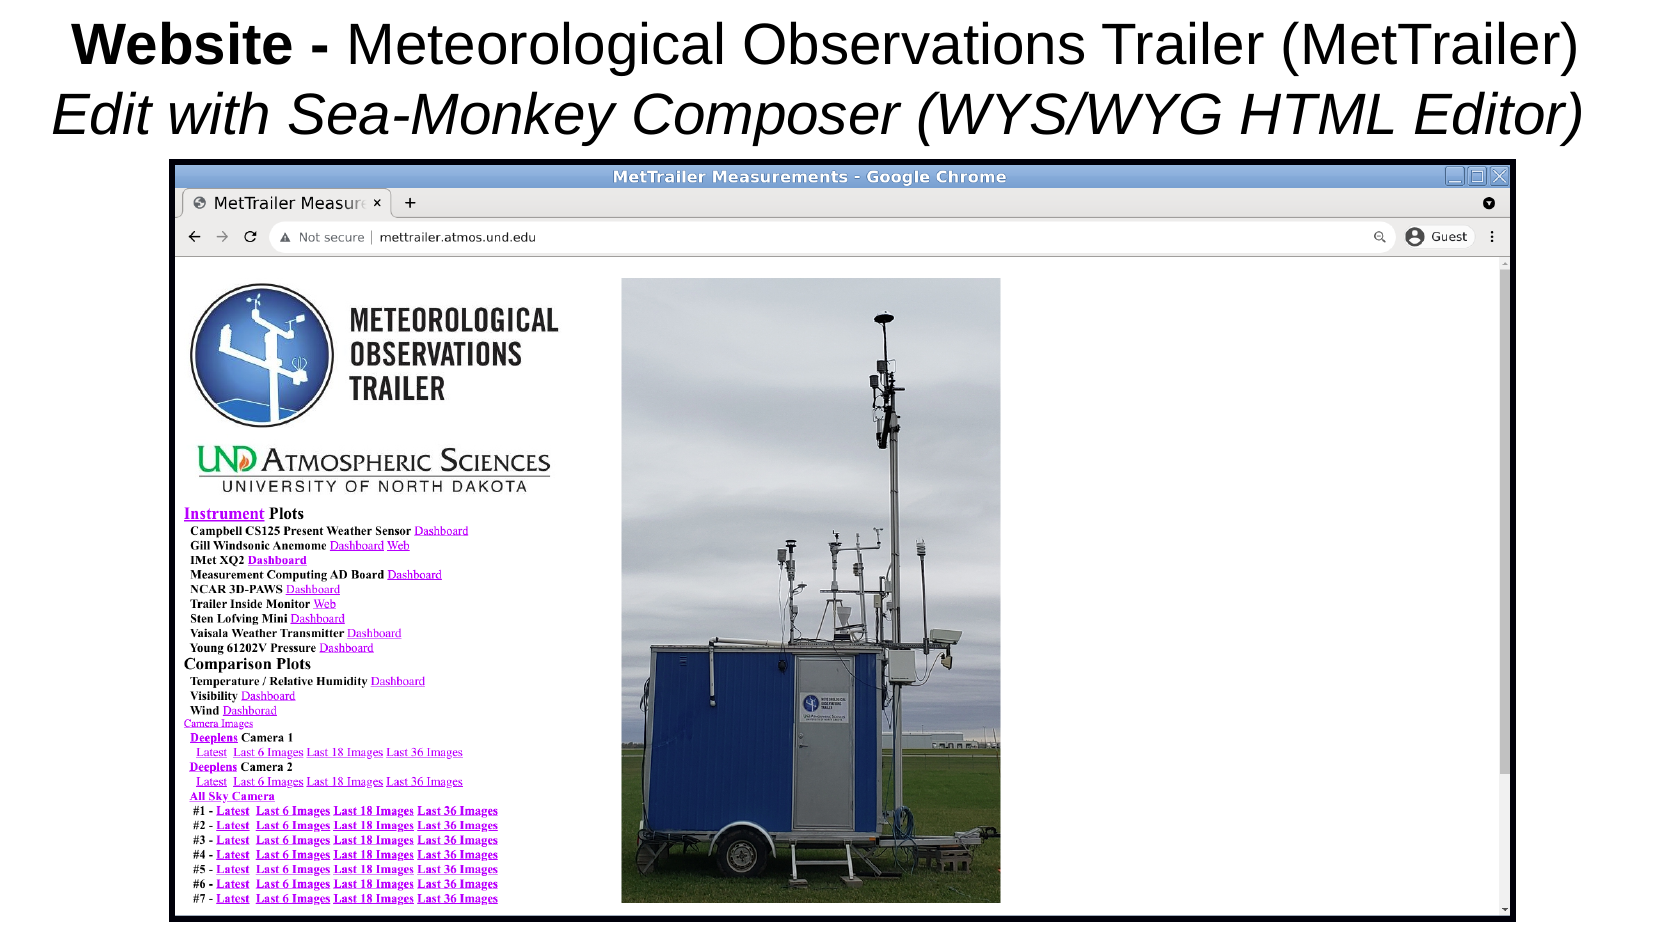

Website - Meteorological Observations Trailer (MetTrailer)
Edit with Sea-Monkey Composer (WYS/WYG HTML Editor)